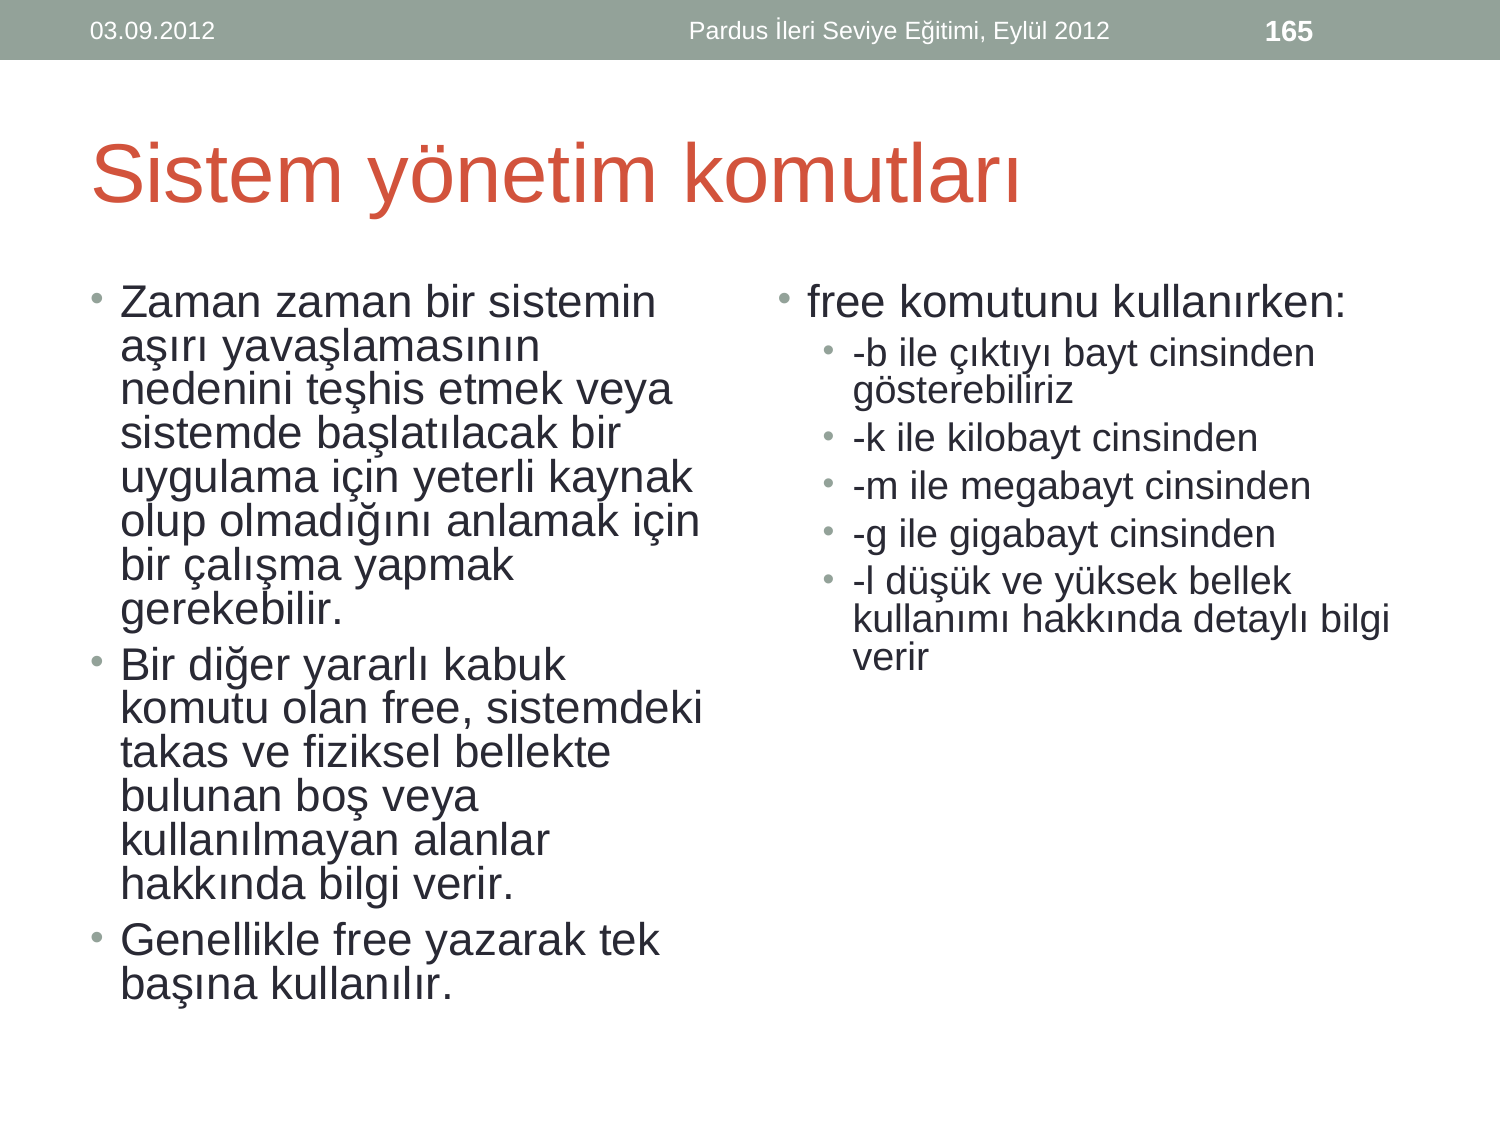

03.09.2012
Pardus İleri Seviye Eğitimi, Eylül 2012
# Sistem yönetim komutları
Zaman zaman bir sistemin aşırı yavaşlamasının nedenini teşhis etmek veya sistemde başlatılacak bir uygulama için yeterli kaynak olup olmadığını anlamak için bir çalışma yapmak gerekebilir.
Bir diğer yararlı kabuk komutu olan free, sistemdeki takas ve fiziksel bellekte bulunan boş veya kullanılmayan alanlar hakkında bilgi verir.
Genellikle free yazarak tek başına kullanılır.
free komutunu kullanırken:
-b ile çıktıyı bayt cinsinden gösterebiliriz
-k ile kilobayt cinsinden
-m ile megabayt cinsinden
-g ile gigabayt cinsinden
-l düşük ve yüksek bellek kullanımı hakkında detaylı bilgi verir